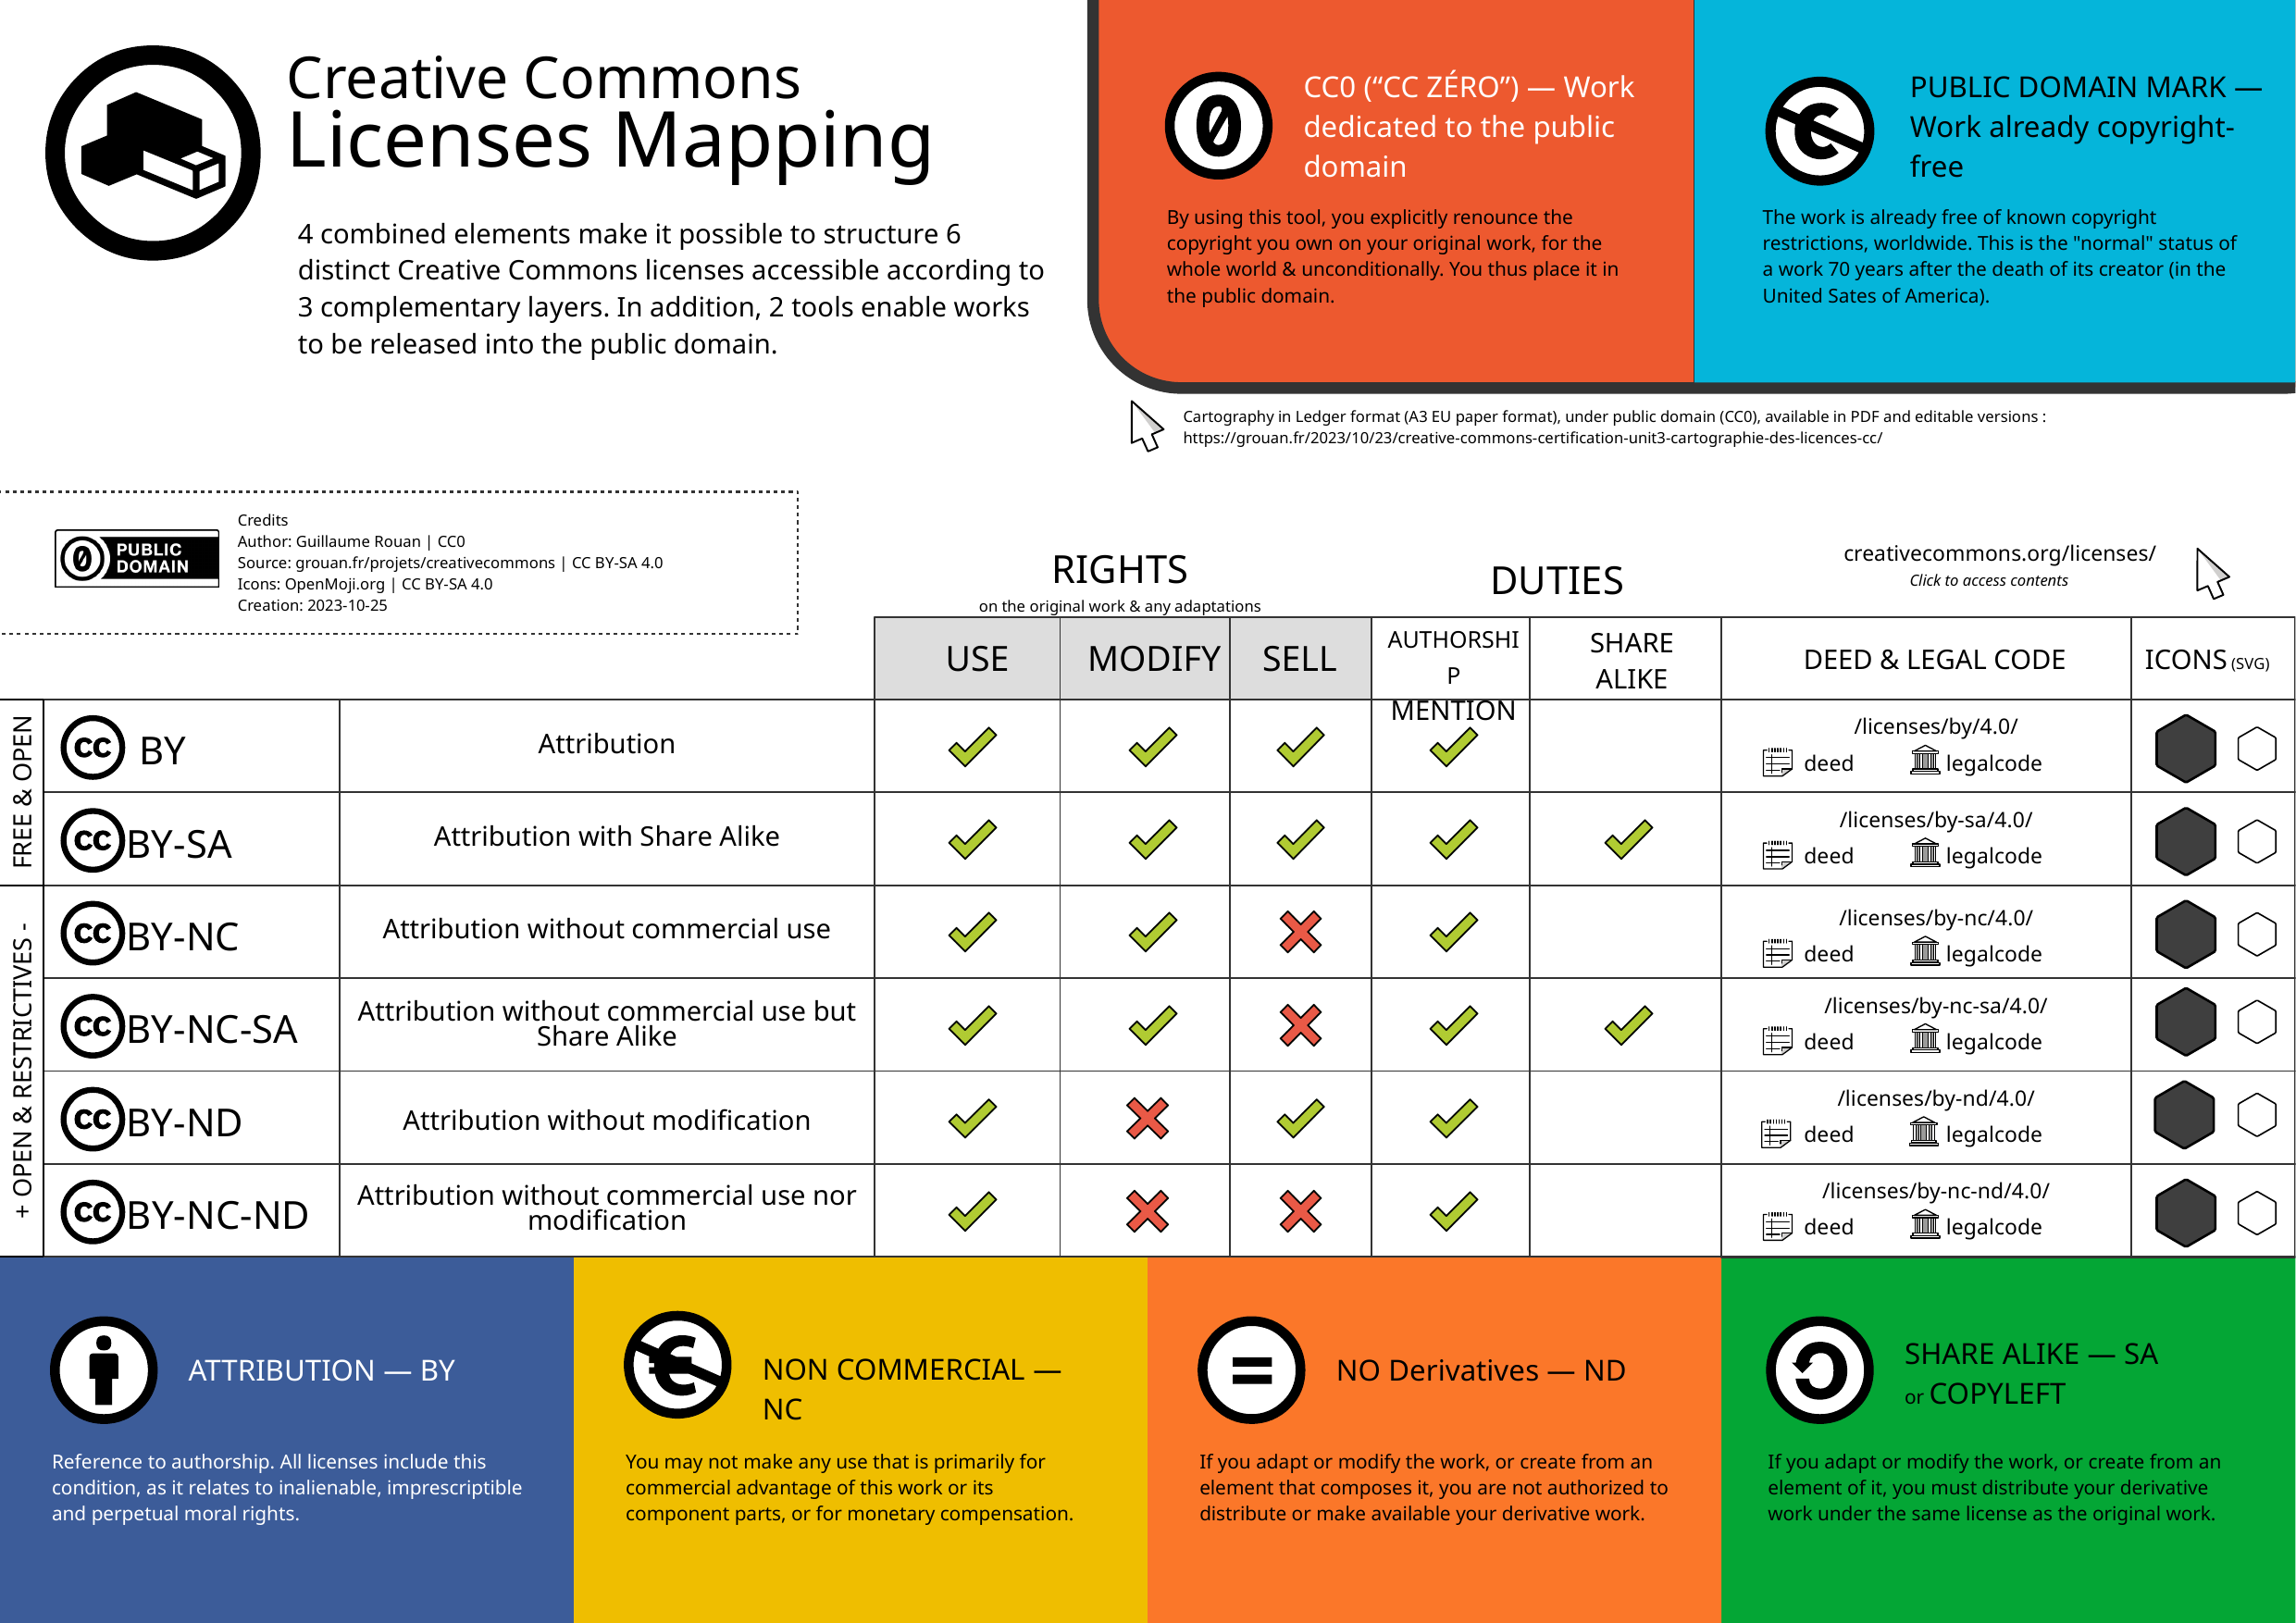

Creative Commons
CC0 (“CC ZÉRO”) — Work dedicated to the public domain
PUBLIC DOMAIN MARK — Work already copyright-free
Licenses Mapping
By using this tool, you explicitly renounce the copyright you own on your original work, for the whole world & unconditionally. You thus place it in the public domain.
The work is already free of known copyright restrictions, worldwide. This is the "normal" status of a work 70 years after the death of its creator (in the United Sates of America).
4 combined elements make it possible to structure 6 distinct Creative Commons licenses accessible according to 3 complementary layers. In addition, 2 tools enable works to be released into the public domain.
Cartography in Ledger format (A3 EU paper format), under public domain (CC0), available in PDF and editable versions :
https://grouan.fr/2023/10/23/creative-commons-certification-unit3-cartographie-des-licences-cc/
Credits
Author: Guillaume Rouan | CC0
Source: grouan.fr/projets/creativecommons | CC BY-SA 4.0
Icons: OpenMoji.org | CC BY-SA 4.0
Creation: 2023-10-25
creativecommons.org/licenses/
RIGHTS
on the original work & any adaptations
DUTIES
Click to access contents
AUTHORSHIP MENTION
SHARE ALIKE
USE
MODIFY
SELL
DEED & LEGAL CODE
ICONS (SVG)
Attribution
/licenses/by/4.0/
BY
deed
legalcode
FREE & OPEN
Attribution with Share Alike
/licenses/by-sa/4.0/
CC BY-SA
deed
legalcode
Attribution without commercial use
/licenses/by-nc/4.0/
CC BY-NC
deed
legalcode
/licenses/by-nc-sa/4.0/
Attribution without commercial use but Share Alike
CC BY-NC-SA
deed
legalcode
+ OPEN & RESTRICTIVES -
/licenses/by-nd/4.0/
Attribution without modification
CC BY-ND
deed
legalcode
/licenses/by-nc-nd/4.0/
Attribution without commercial use nor modification
CC BY-NC-ND
deed
legalcode
SHARE ALIKE — SA
or COPYLEFT
NON COMMERCIAL — NC
NO Derivatives — ND
ATTRIBUTION — BY
If you adapt or modify the work, or create from an element that composes it, you are not authorized to distribute or make available your derivative work.
Reference to authorship. All licenses include this condition, as it relates to inalienable, imprescriptible and perpetual moral rights.
If you adapt or modify the work, or create from an element of it, you must distribute your derivative work under the same license as the original work.
You may not make any use that is primarily for commercial advantage of this work or its component parts, or for monetary compensation.